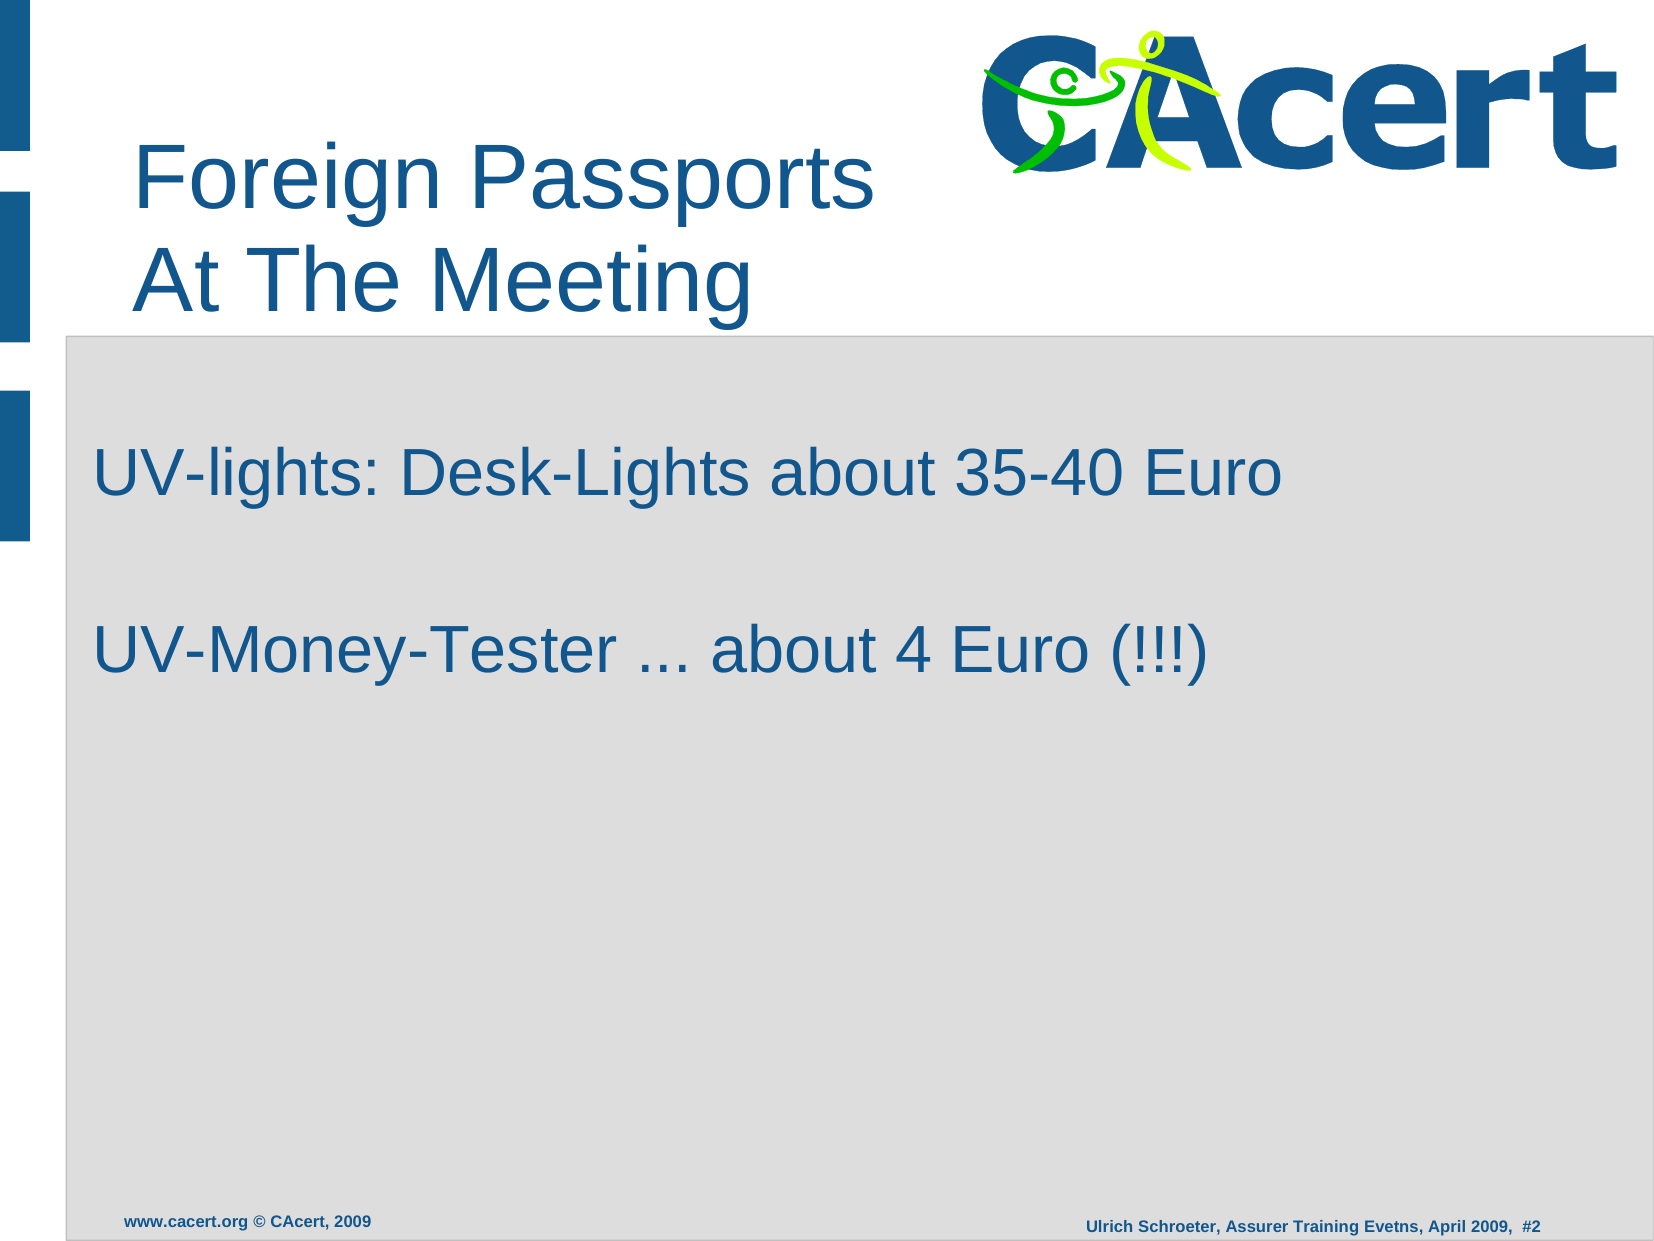

Foreign Passports
At The Meeting
 UV-lights: Desk-Lights about 35-40 Euro
 UV-Money-Tester ... about 4 Euro (!!!)